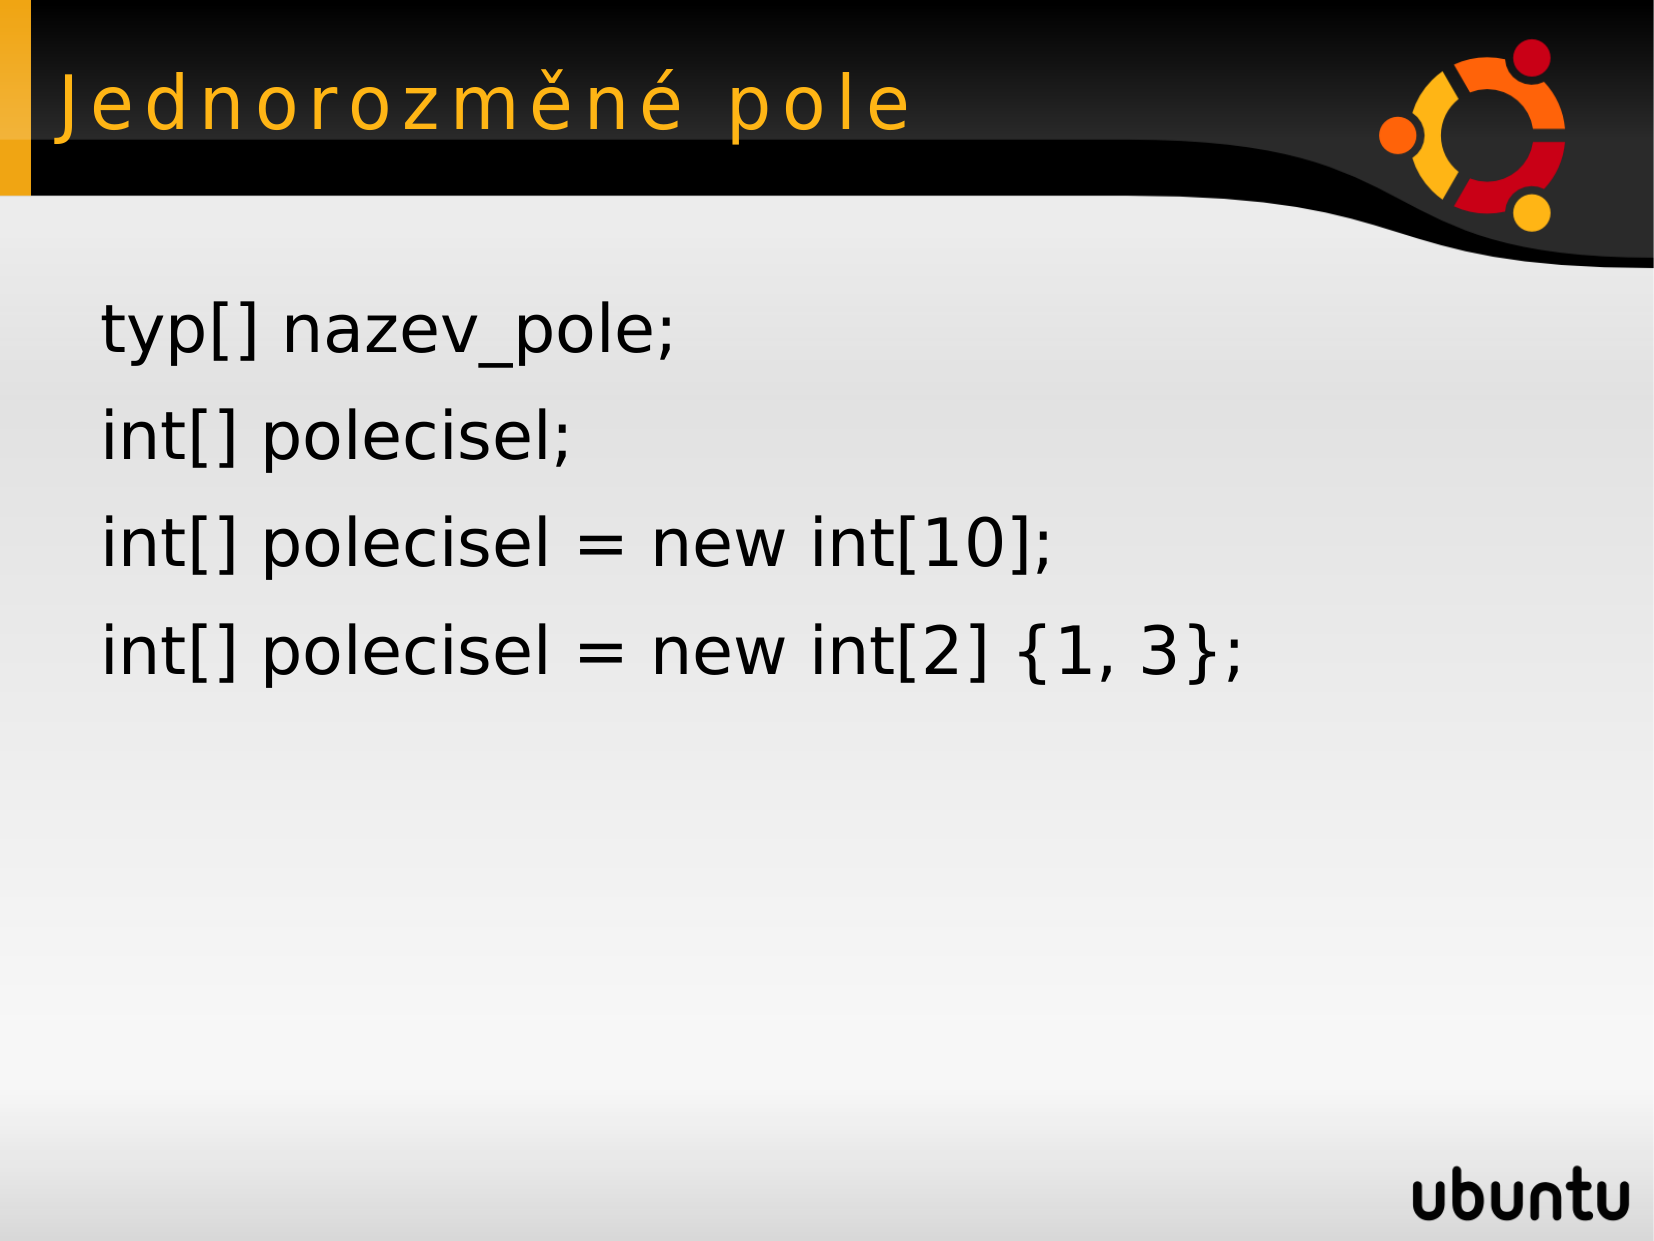

# Jednorozměné pole
typ[] nazev_pole;
int[] polecisel;
int[] polecisel = new int[10];
int[] polecisel = new int[2] {1, 3};